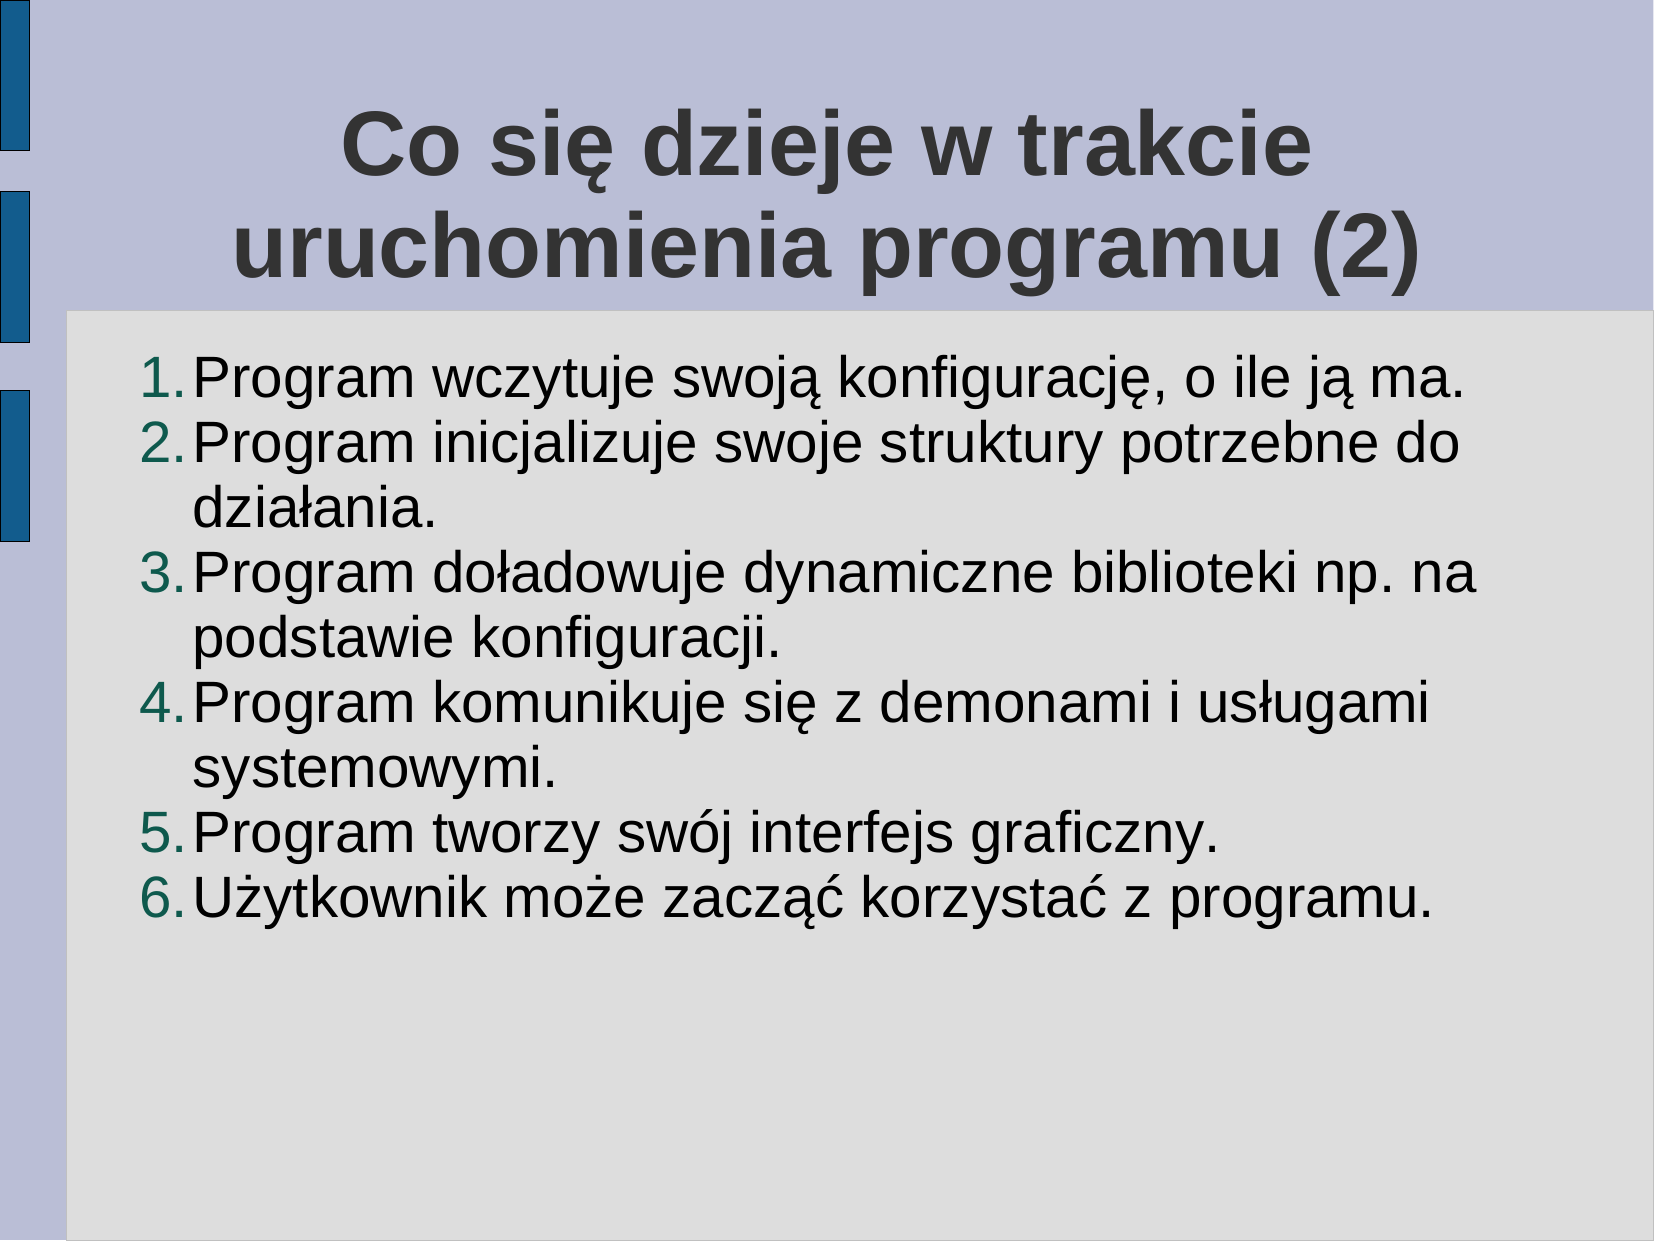

# Co się dzieje w trakcie uruchomienia programu (2)
Program wczytuje swoją konfigurację, o ile ją ma.
Program inicjalizuje swoje struktury potrzebne do działania.
Program doładowuje dynamiczne biblioteki np. na podstawie konfiguracji.
Program komunikuje się z demonami i usługami systemowymi.
Program tworzy swój interfejs graficzny.
Użytkownik może zacząć korzystać z programu.